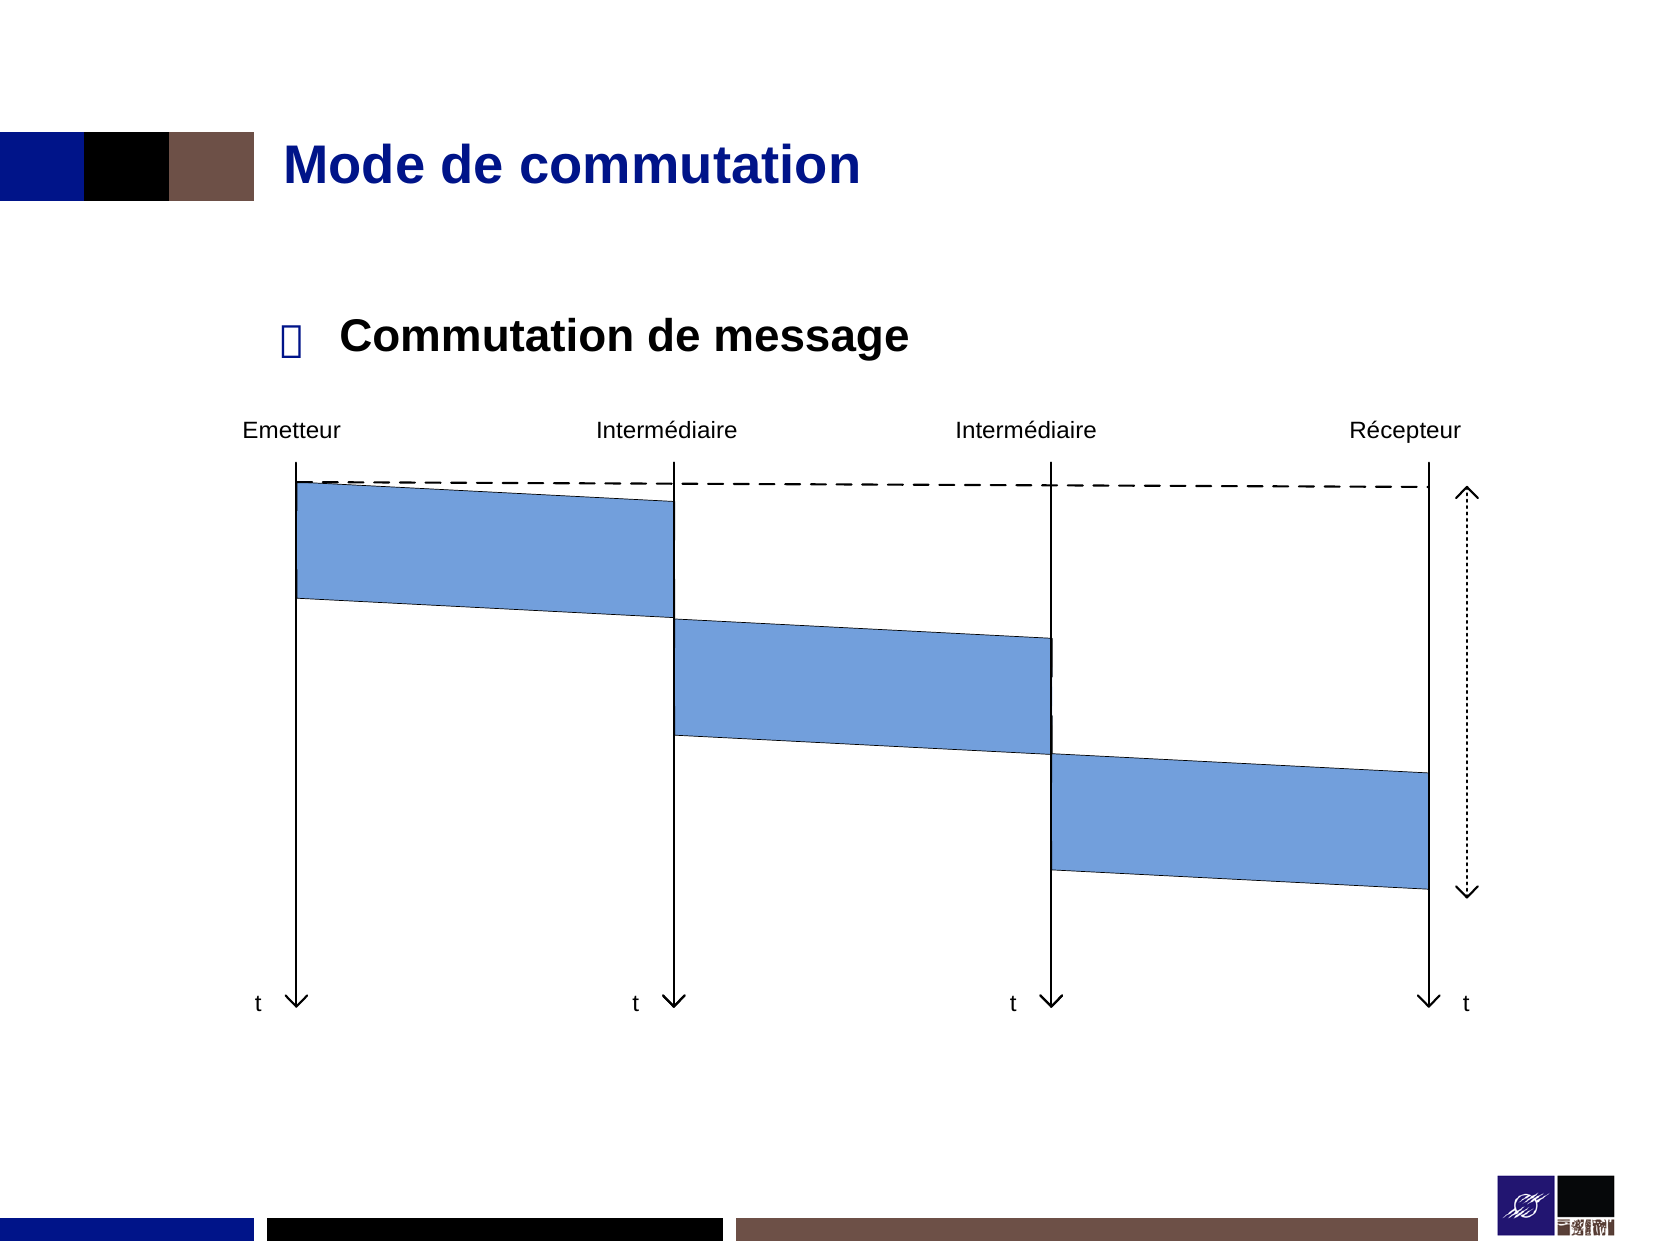

Mode de commutation
Commutation de message

Emetteur
Intermédiaire
Intermédiaire
Récepteur
t
t
t
t
27
Institut Mines-Télécom
Introduction aux réseaux de données
02/03/2020